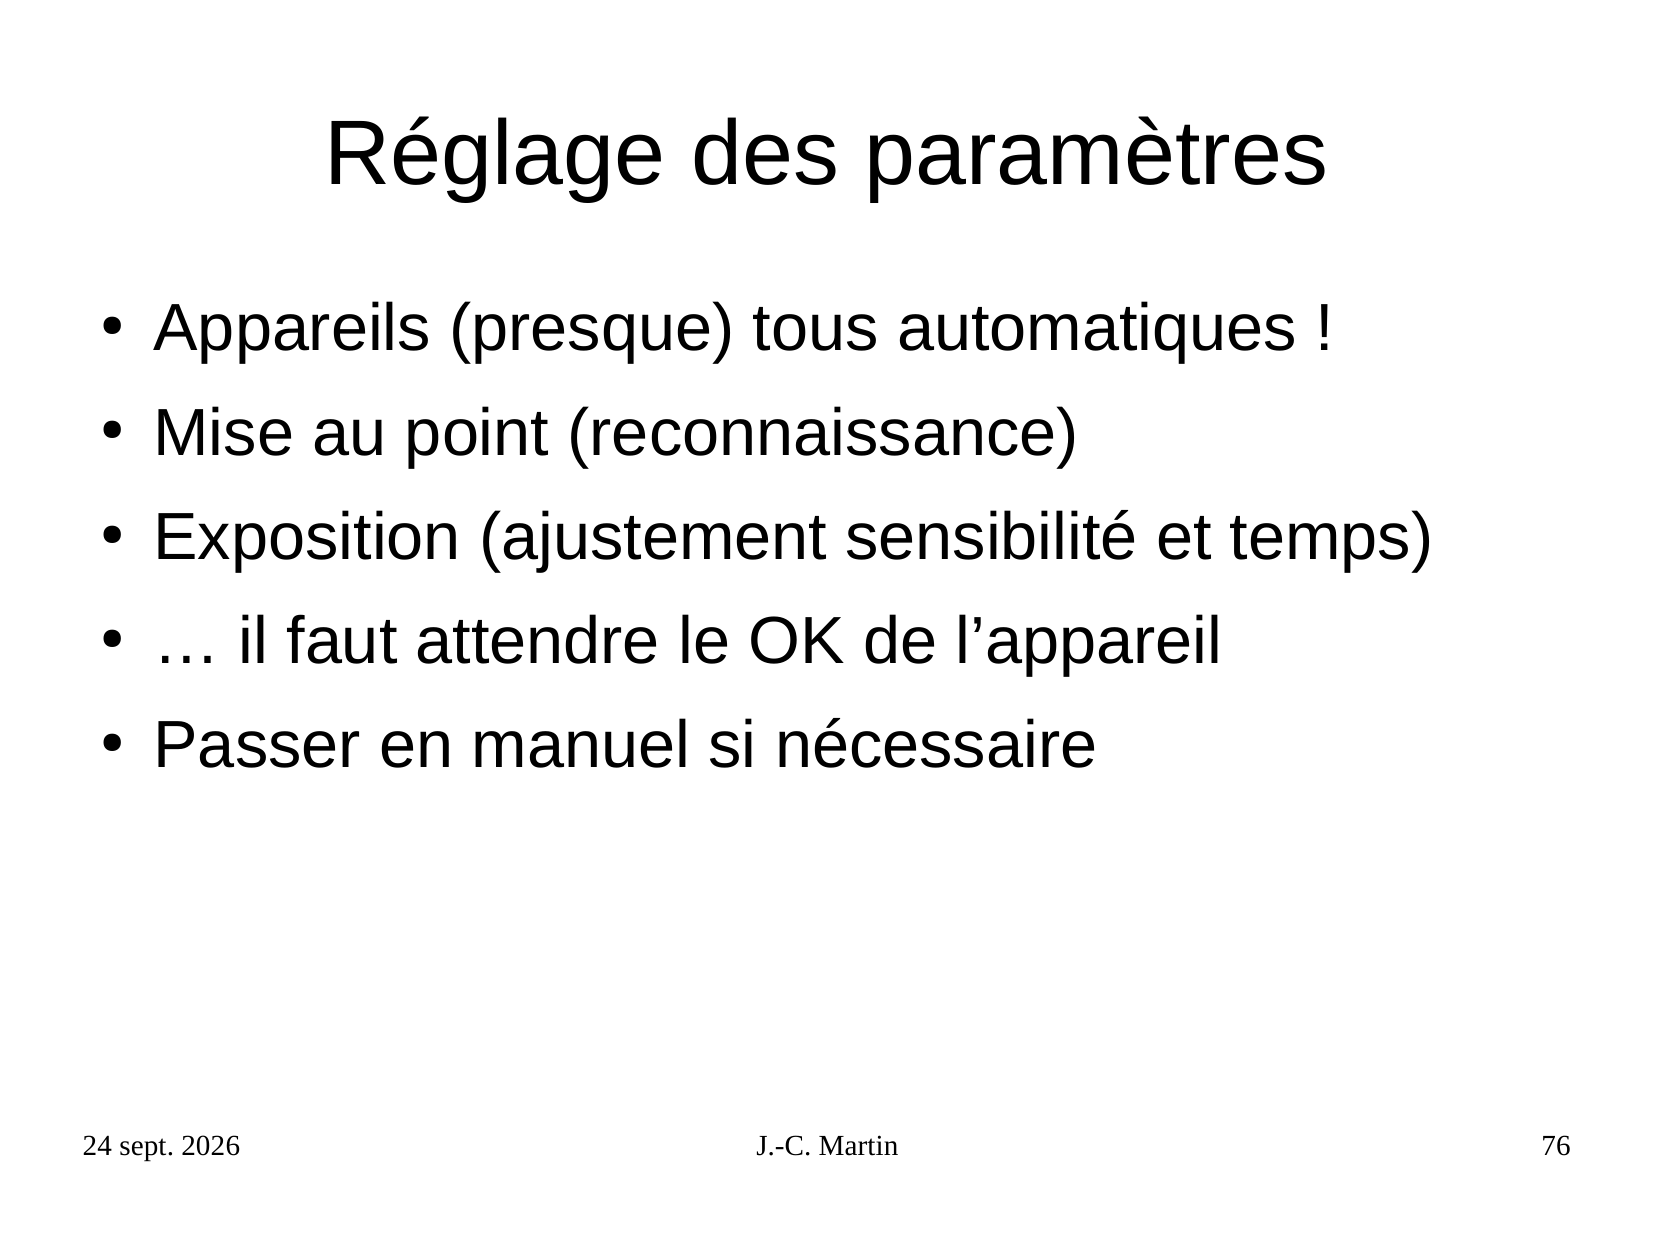

# Réglage des paramètres
Appareils (presque) tous automatiques !
Mise au point (reconnaissance)
Exposition (ajustement sensibilité et temps)
… il faut attendre le OK de l’appareil
Passer en manuel si nécessaire
J.-C. Martin
76